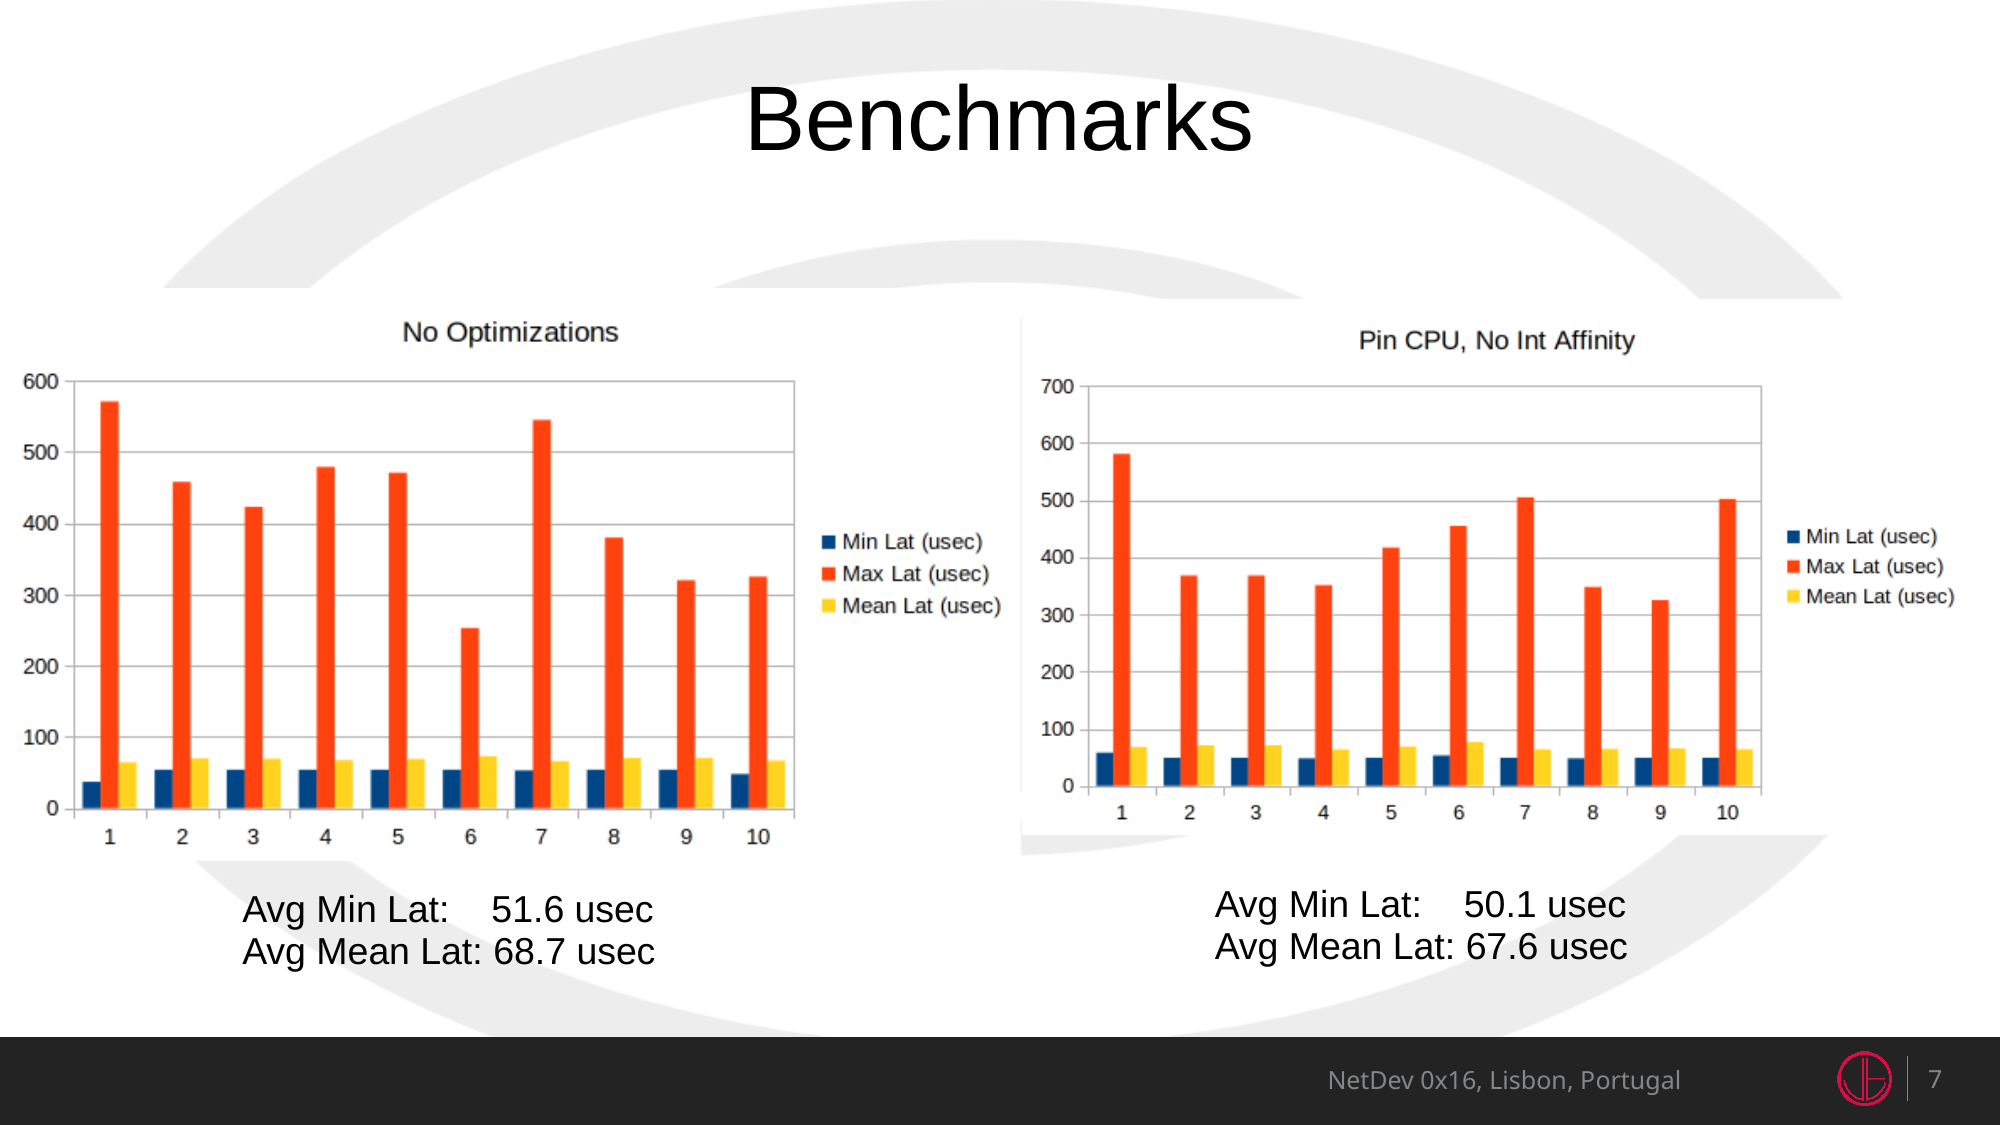

# Benchmarks
Avg Min Lat: 50.1 usec
Avg Mean Lat: 67.6 usec
Avg Min Lat: 51.6 usec
Avg Mean Lat: 68.7 usec
NetDev 0x16, Lisbon, Portugal